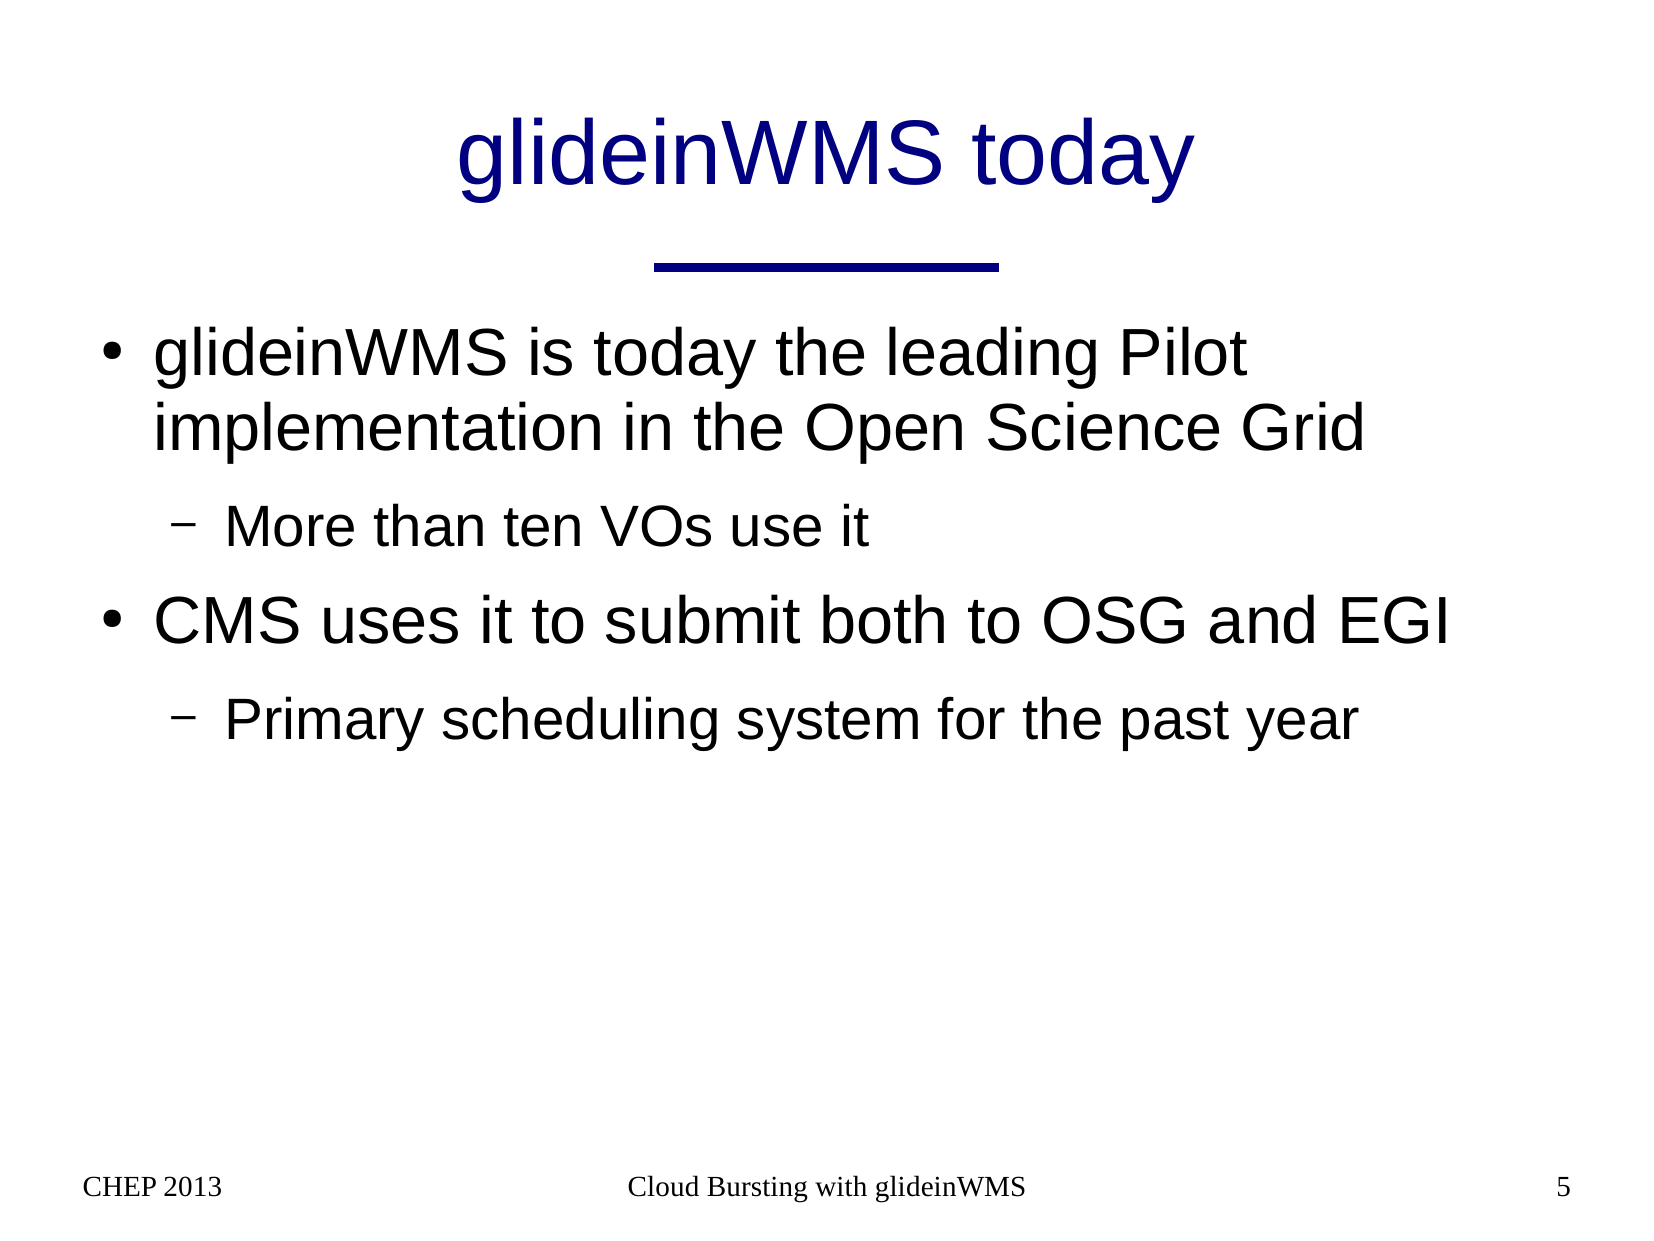

# glideinWMS today
glideinWMS is today the leading Pilot implementation in the Open Science Grid
More than ten VOs use it
CMS uses it to submit both to OSG and EGI
Primary scheduling system for the past year
CHEP 2013
Cloud Bursting with glideinWMS
5